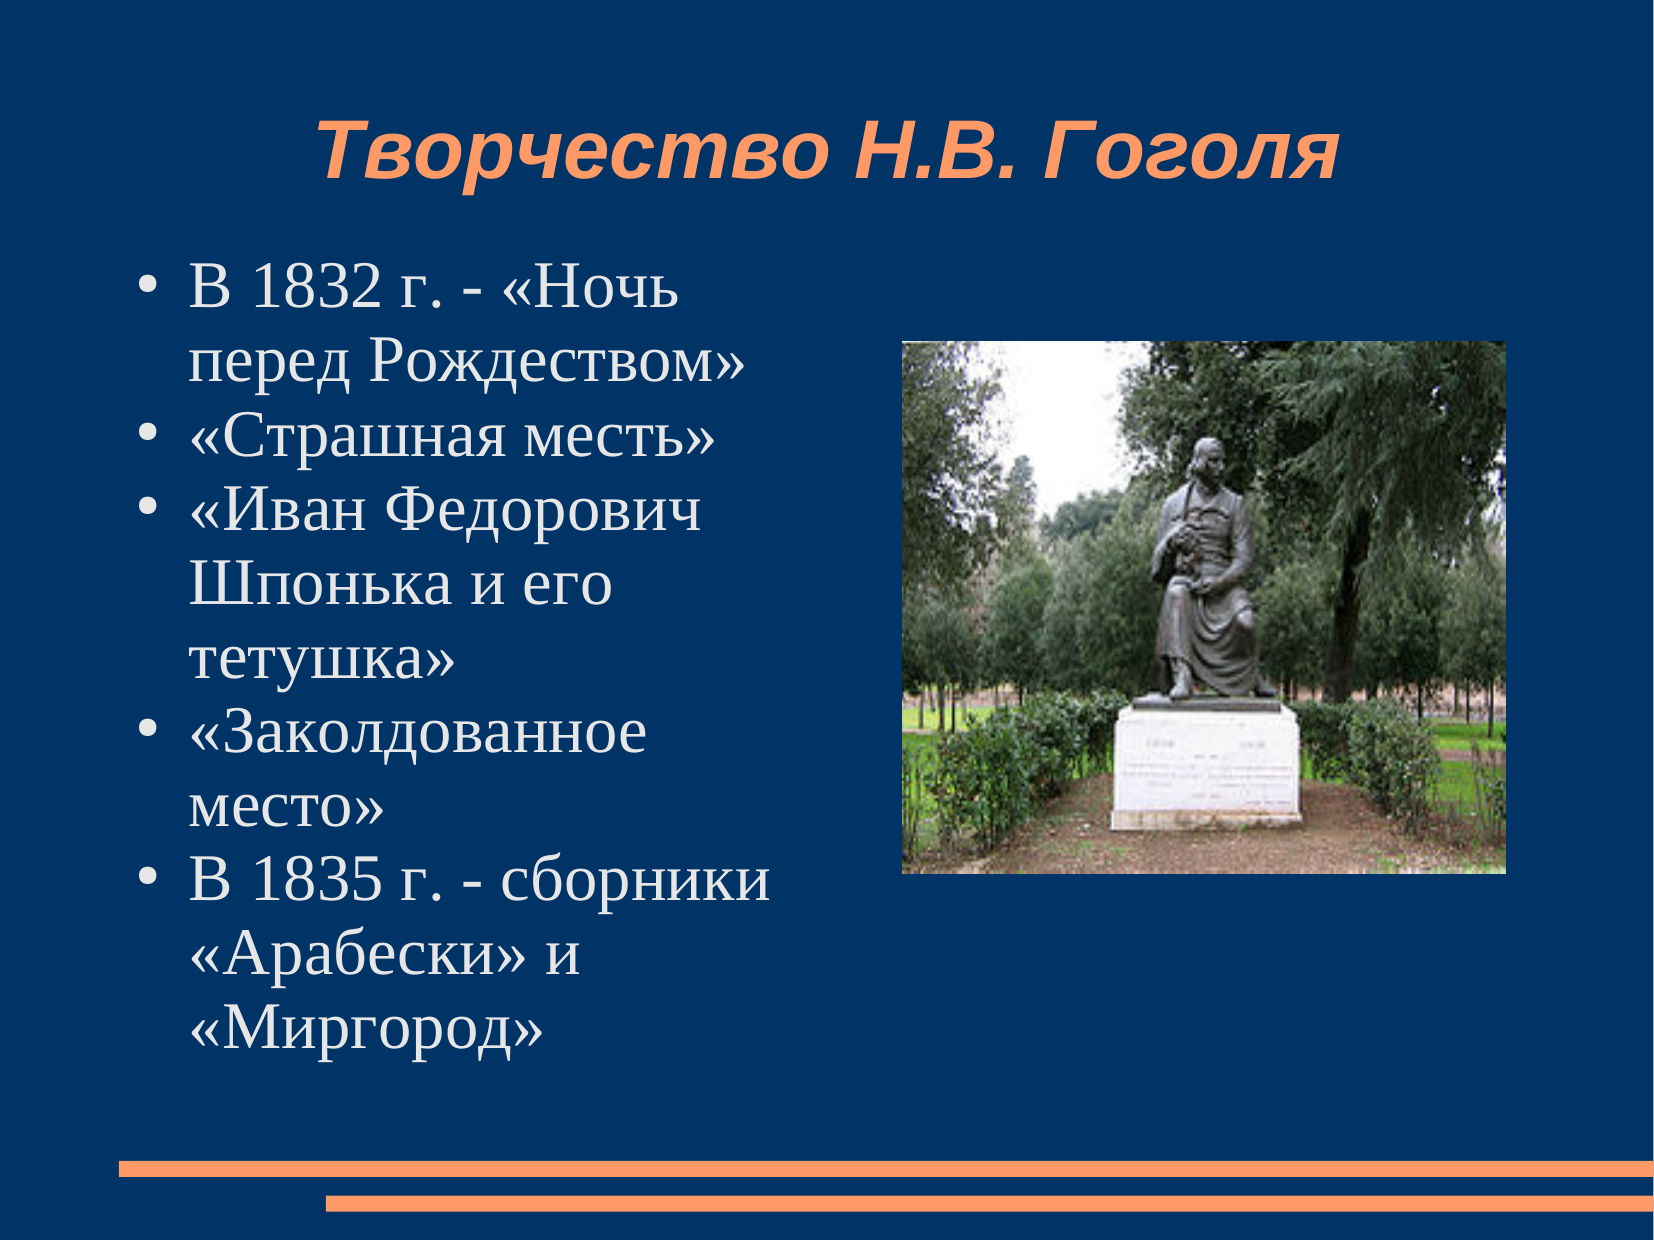

# Творчество Н.В. Гоголя
В 1832 г. - «Ночь перед Рождеством»
«Страшная месть»
«Иван Федорович Шпонька и его тетушка»
«Заколдованное место»
В 1835 г. - сборники «Арабески» и «Миргород»